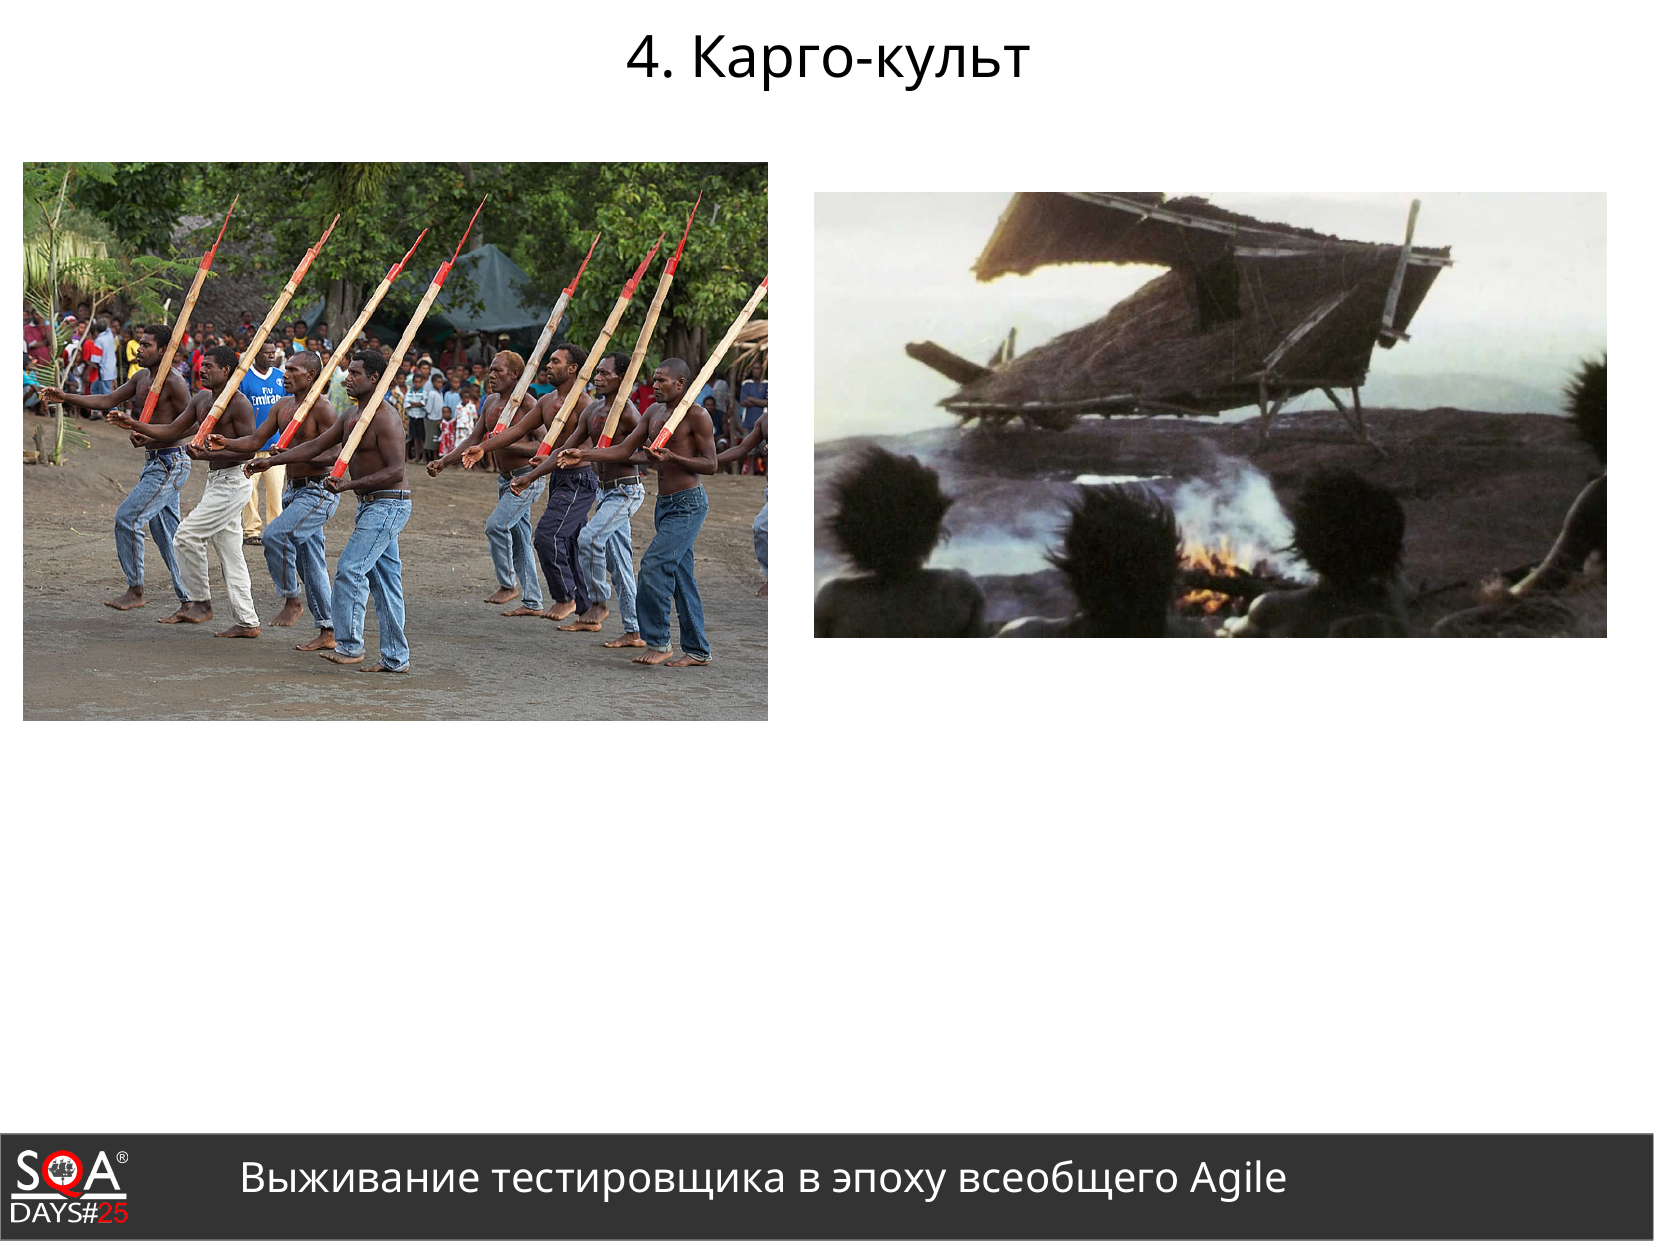

4. Карго-культ
Выживание тестировщика в эпоху всеобщего Agile